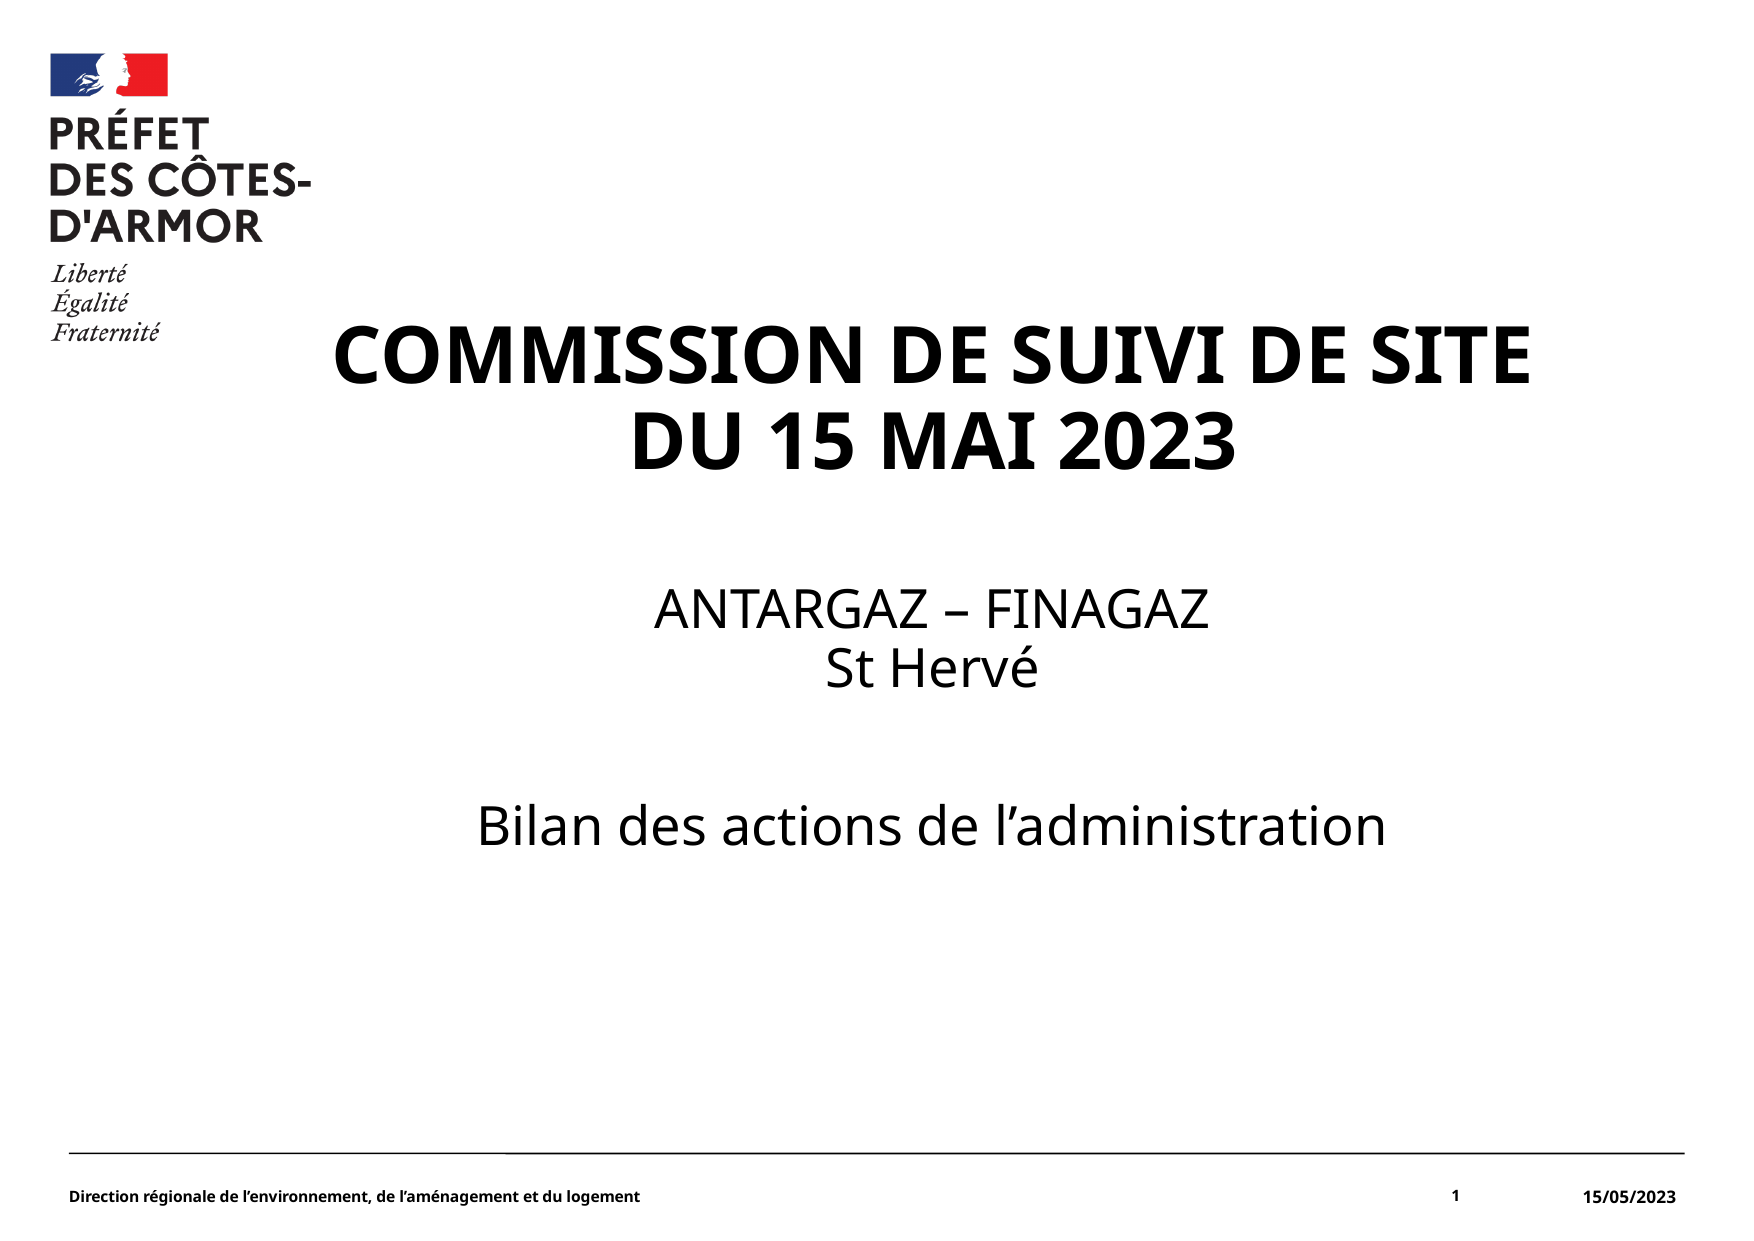

#
Commission de suivi de site
Du 15 mai 2023
ANTARGAZ – FINAGAZ
St Hervé
Bilan des actions de l’administration
Direction régionale de l’environnement, de l’aménagement et du logement de Bretagne
1